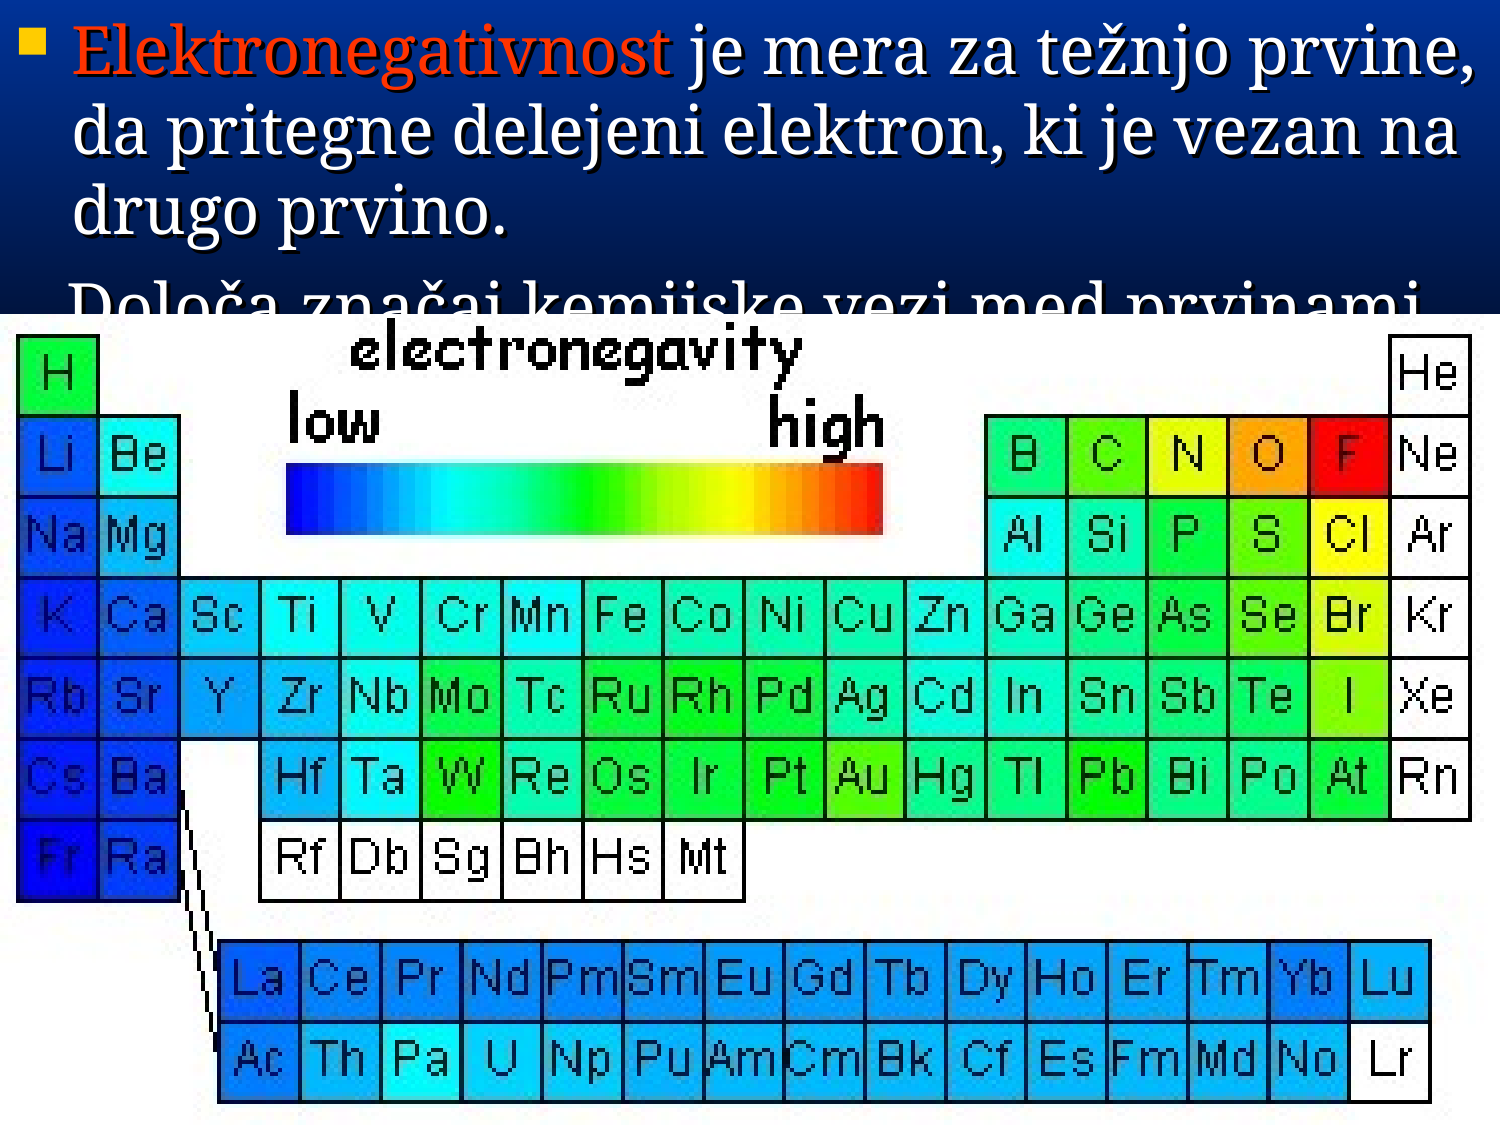

# Elektronegativnost je mera za težnjo prvine, da pritegne delejeni elektron, ki je vezan na drugo prvino.
 Določa značaj kemijske vezi med prvinami.